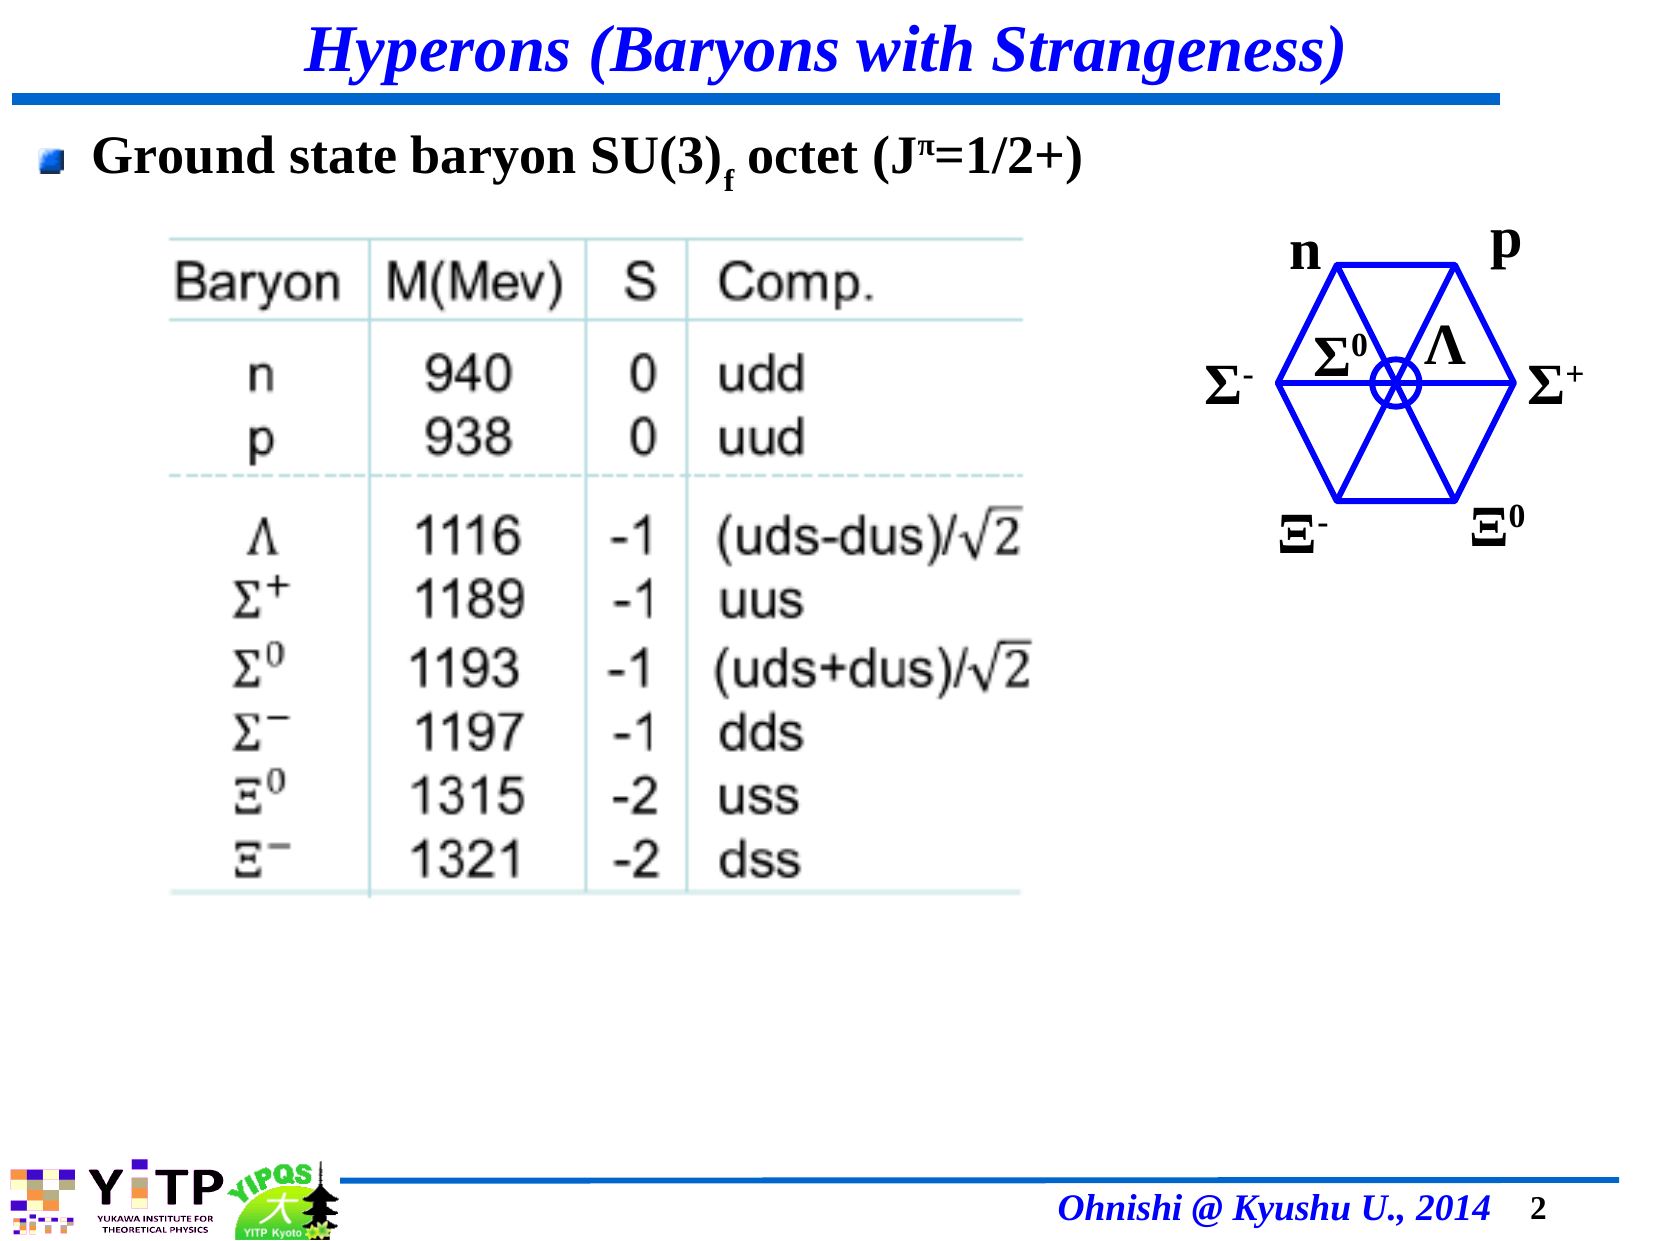

# Hyperons (Baryons with Strangeness)
Ground state baryon SU(3)f octet (Jπ=1/2+)
p
n
Λ
Σ0
Σ-
Σ+
Ξ0
Ξ-